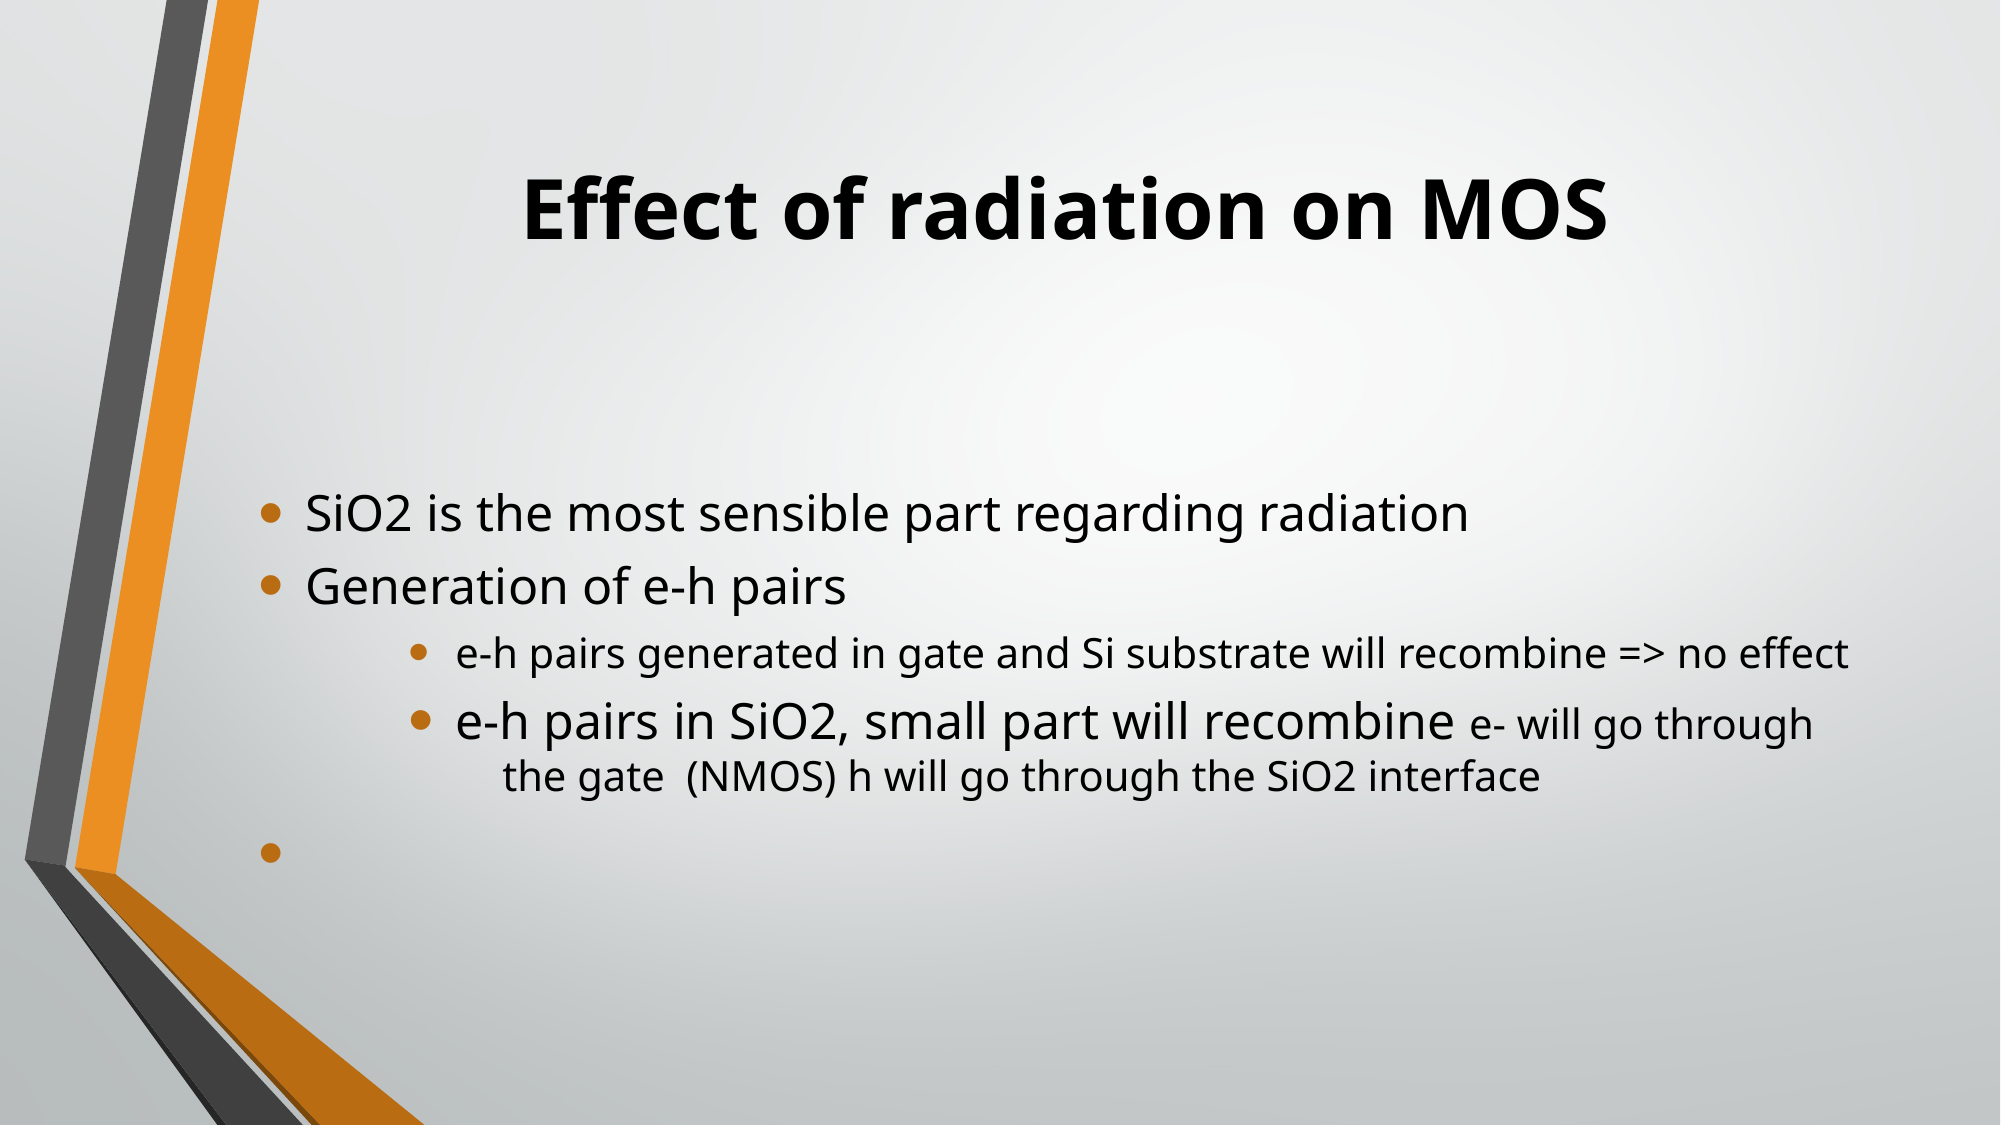

# Effect of radiation on MOS
SiO2 is the most sensible part regarding radiation
Generation of e-h pairs
e-h pairs generated in gate and Si substrate will recombine => no effect
e-h pairs in SiO2, small part will recombine e- will go through the gate (NMOS) h will go through the SiO2 interface